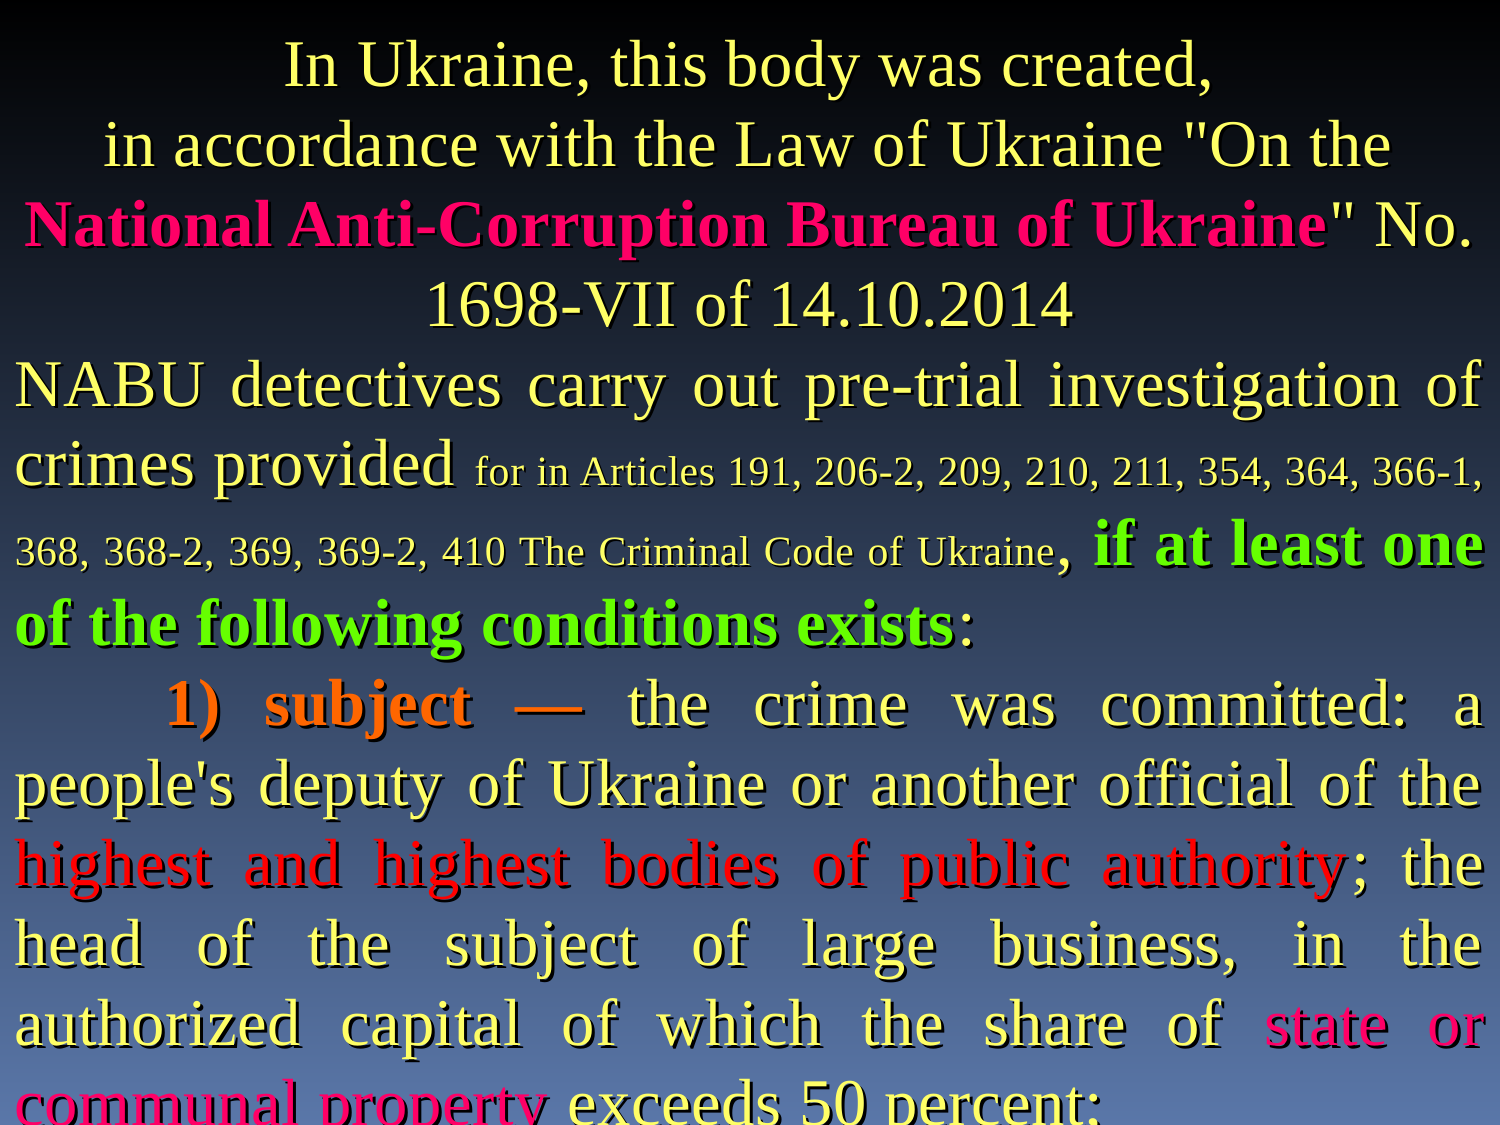

In Ukraine, this body was created,
in accordance with the Law of Ukraine "On the National Anti-Corruption Bureau of Ukraine" No. 1698-VII of 14.10.2014
NABU detectives carry out pre-trial investigation of crimes provided for in Articles 191, 206-2, 209, 210, 211, 354, 364, 366-1, 368, 368-2, 369, 369-2, 410 The Criminal Code of Ukraine, if at least one of the following conditions exists:
	1) subject — the crime was committed: a people's deputy of Ukraine or another official of the highest and highest bodies of public authority; the head of the subject of large business, in the authorized capital of which the share of state or communal property exceeds 50 percent;